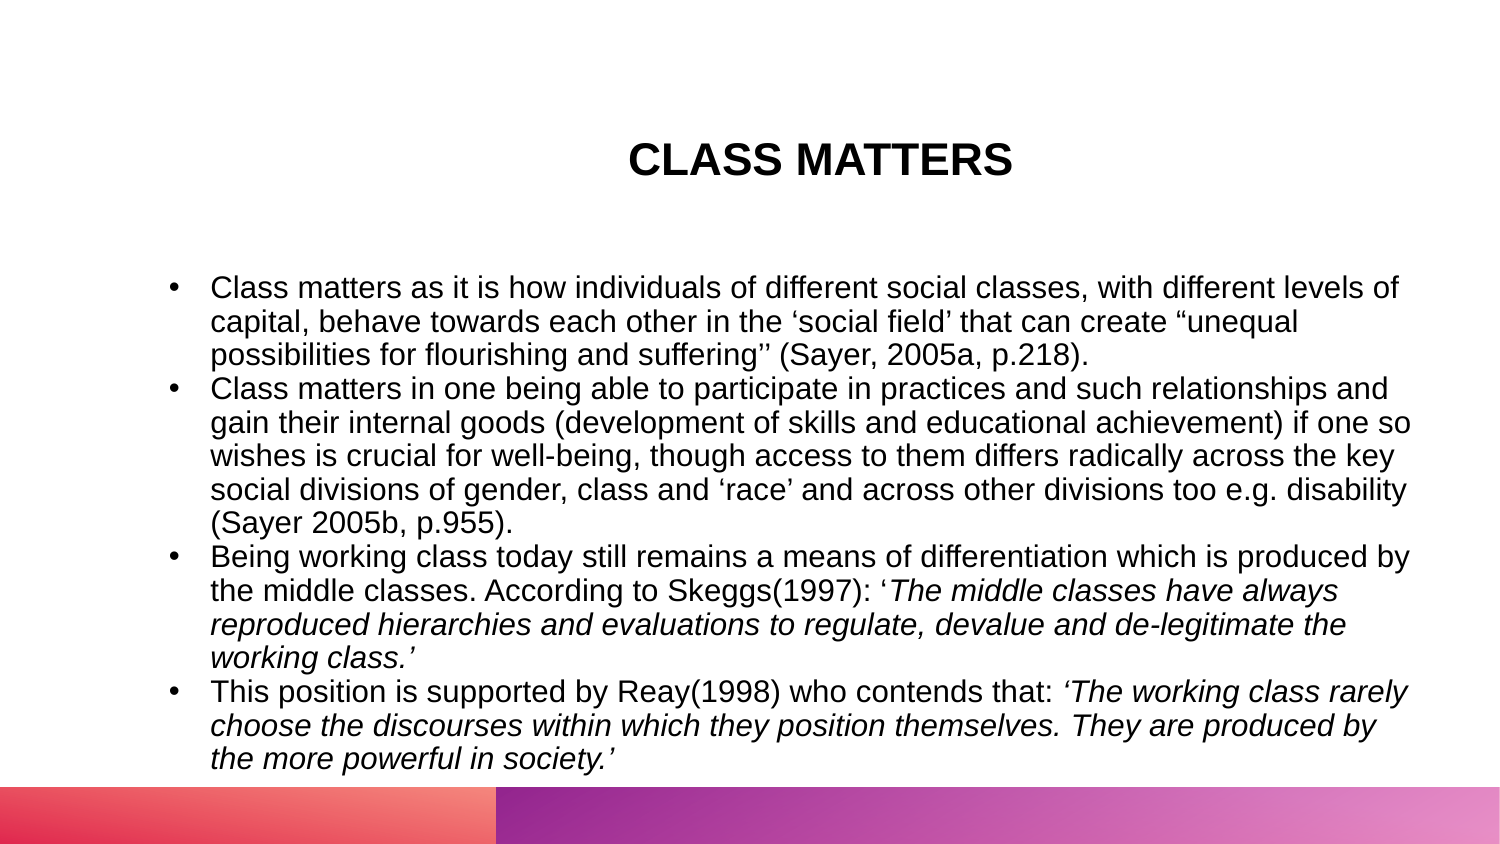

CLASS MATTERS
# Class matters as it is how individuals of different social classes, with different levels of capital, behave towards each other in the ‘social field’ that can create “unequal possibilities for flourishing and suffering’’ (Sayer, 2005a, p.218).
Class matters in one being able to participate in practices and such relationships and gain their internal goods (development of skills and educational achievement) if one so wishes is crucial for well-being, though access to them differs radically across the key social divisions of gender, class and ‘race’ and across other divisions too e.g. disability (Sayer 2005b, p.955).
Being working class today still remains a means of differentiation which is produced by the middle classes. According to Skeggs(1997): ‘The middle classes have always reproduced hierarchies and evaluations to regulate, devalue and de-legitimate the working class.’
This position is supported by Reay(1998) who contends that: ‘The working class rarely choose the discourses within which they position themselves. They are produced by the more powerful in society.’